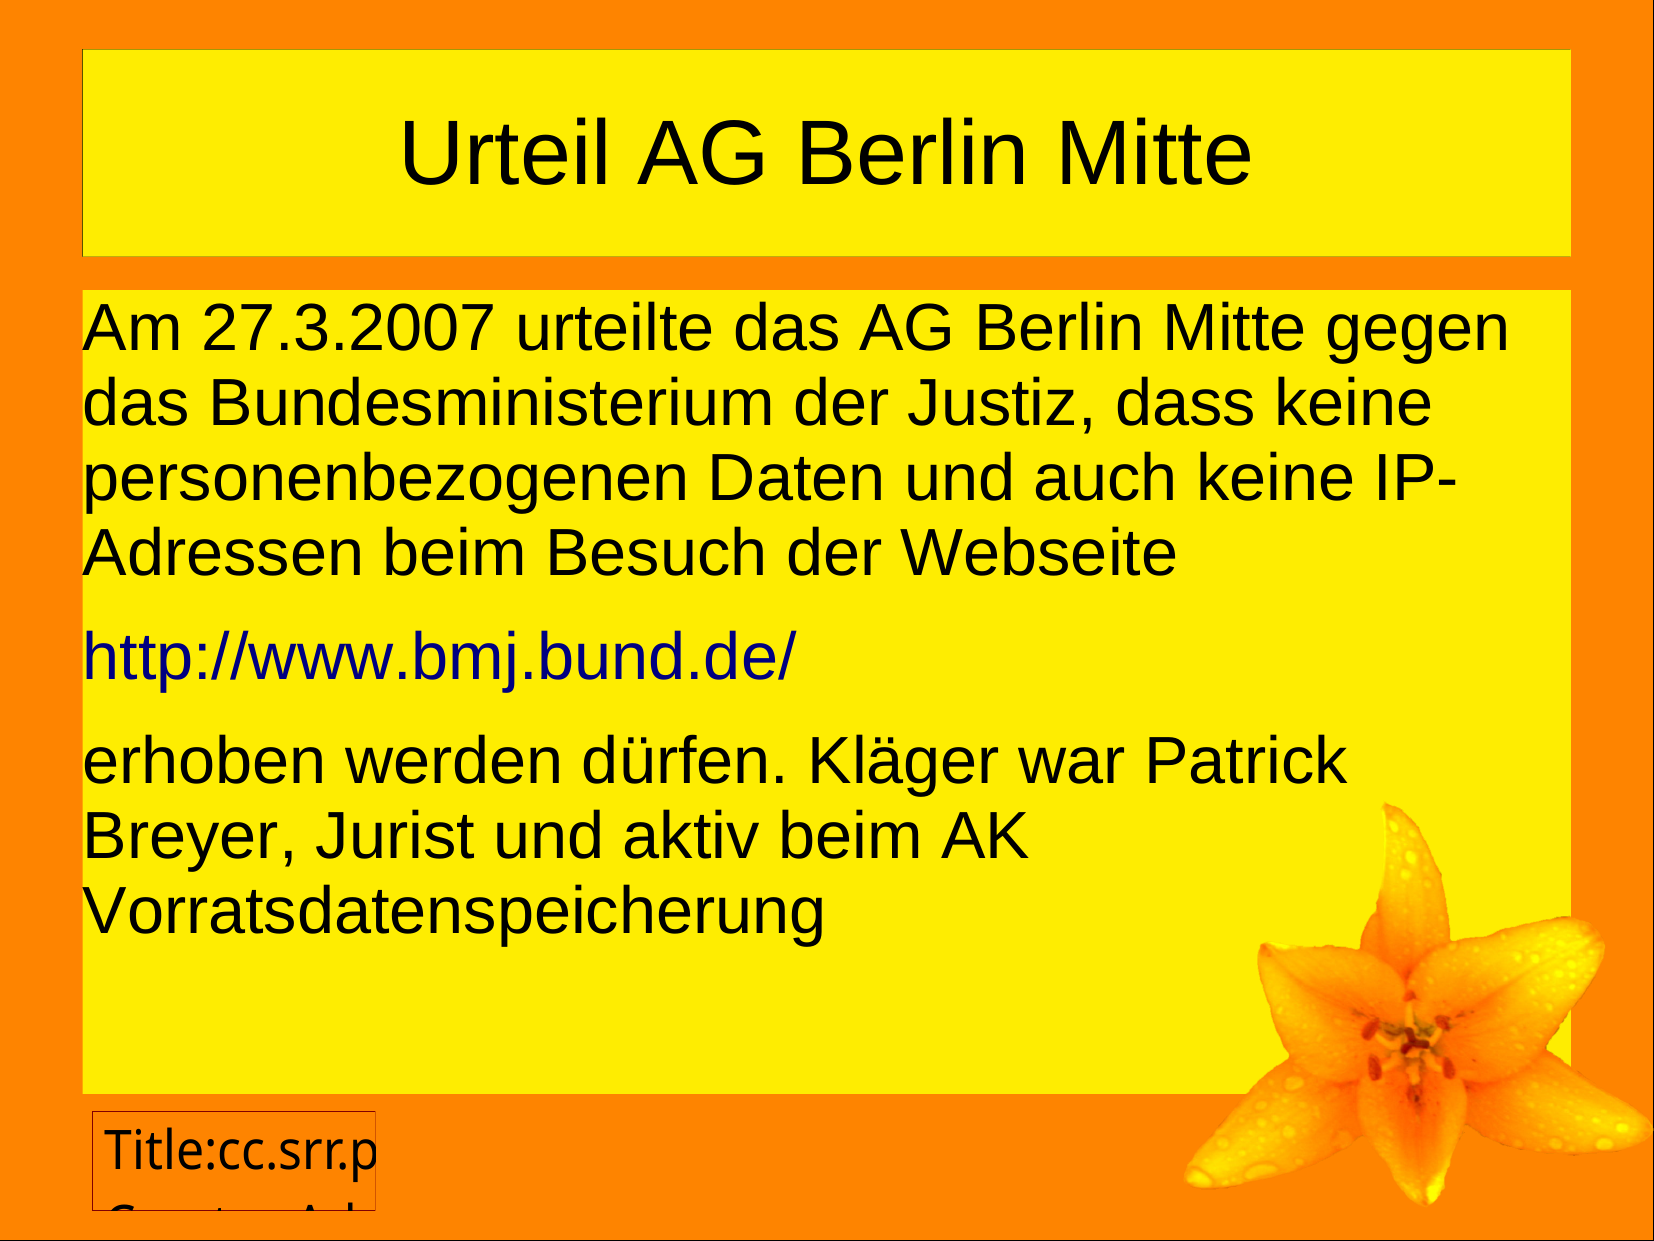

# Urteil AG Berlin Mitte
Am 27.3.2007 urteilte das AG Berlin Mitte gegen das Bundesministerium der Justiz, dass keine personenbezogenen Daten und auch keine IP-Adressen beim Besuch der Webseite
http://www.bmj.bund.de/
erhoben werden dürfen. Kläger war Patrick Breyer, Jurist und aktiv beim AK Vorratsdatenspeicherung